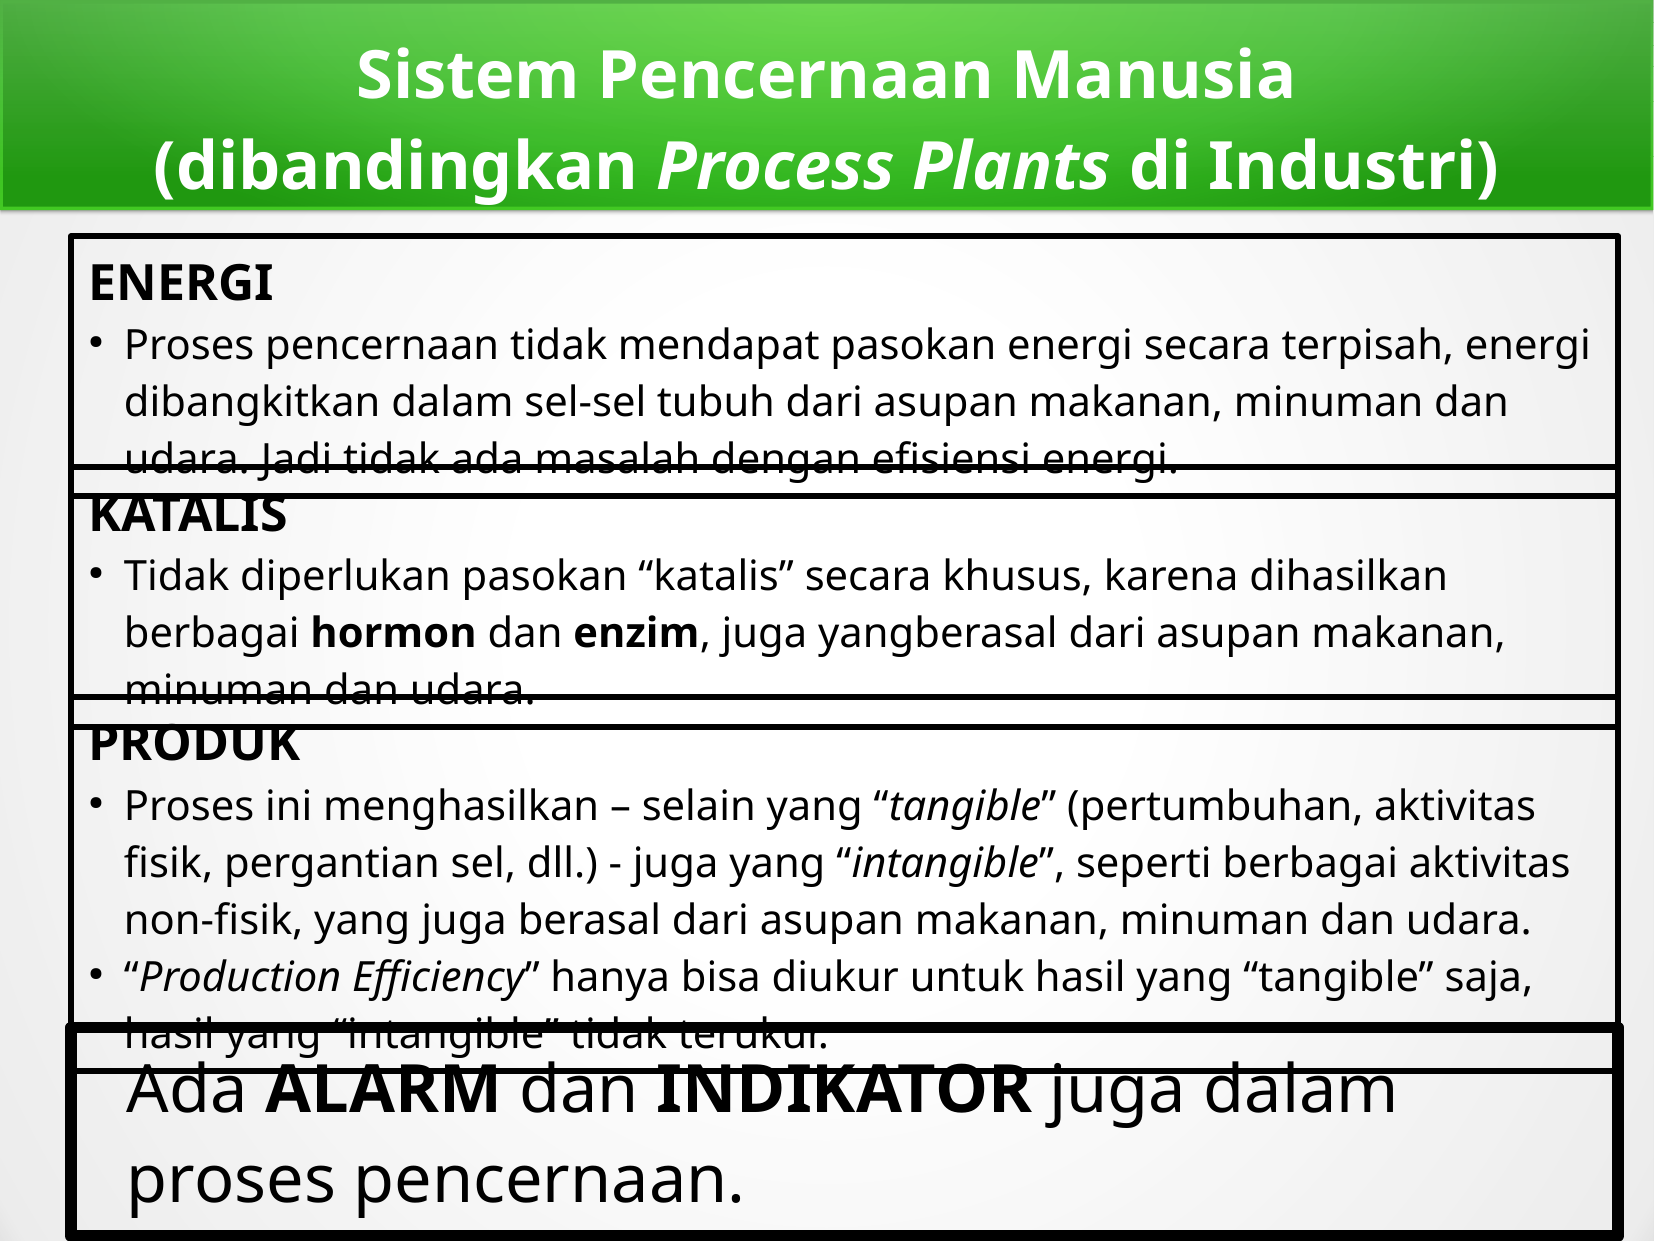

# Sistem Pencernaan Manusia (dibandingkan Process Plants di Industri)
ENERGI
Proses pencernaan tidak mendapat pasokan energi secara terpisah, energi dibangkitkan dalam sel-sel tubuh dari asupan makanan, minuman dan udara. Jadi tidak ada masalah dengan efisiensi energi.
KATALIS
Tidak diperlukan pasokan “katalis” secara khusus, karena dihasilkan berbagai hormon dan enzim, juga yangberasal dari asupan makanan, minuman dan udara.
PRODUK
Proses ini menghasilkan – selain yang “tangible” (pertumbuhan, aktivitas fisik, pergantian sel, dll.) - juga yang “intangible”, seperti berbagai aktivitas non-fisik, yang juga berasal dari asupan makanan, minuman dan udara.
“Production Efficiency” hanya bisa diukur untuk hasil yang “tangible” saja, hasil yang “intangible” tidak terukur.
Ada ALARM dan INDIKATOR juga dalam proses pencernaan.